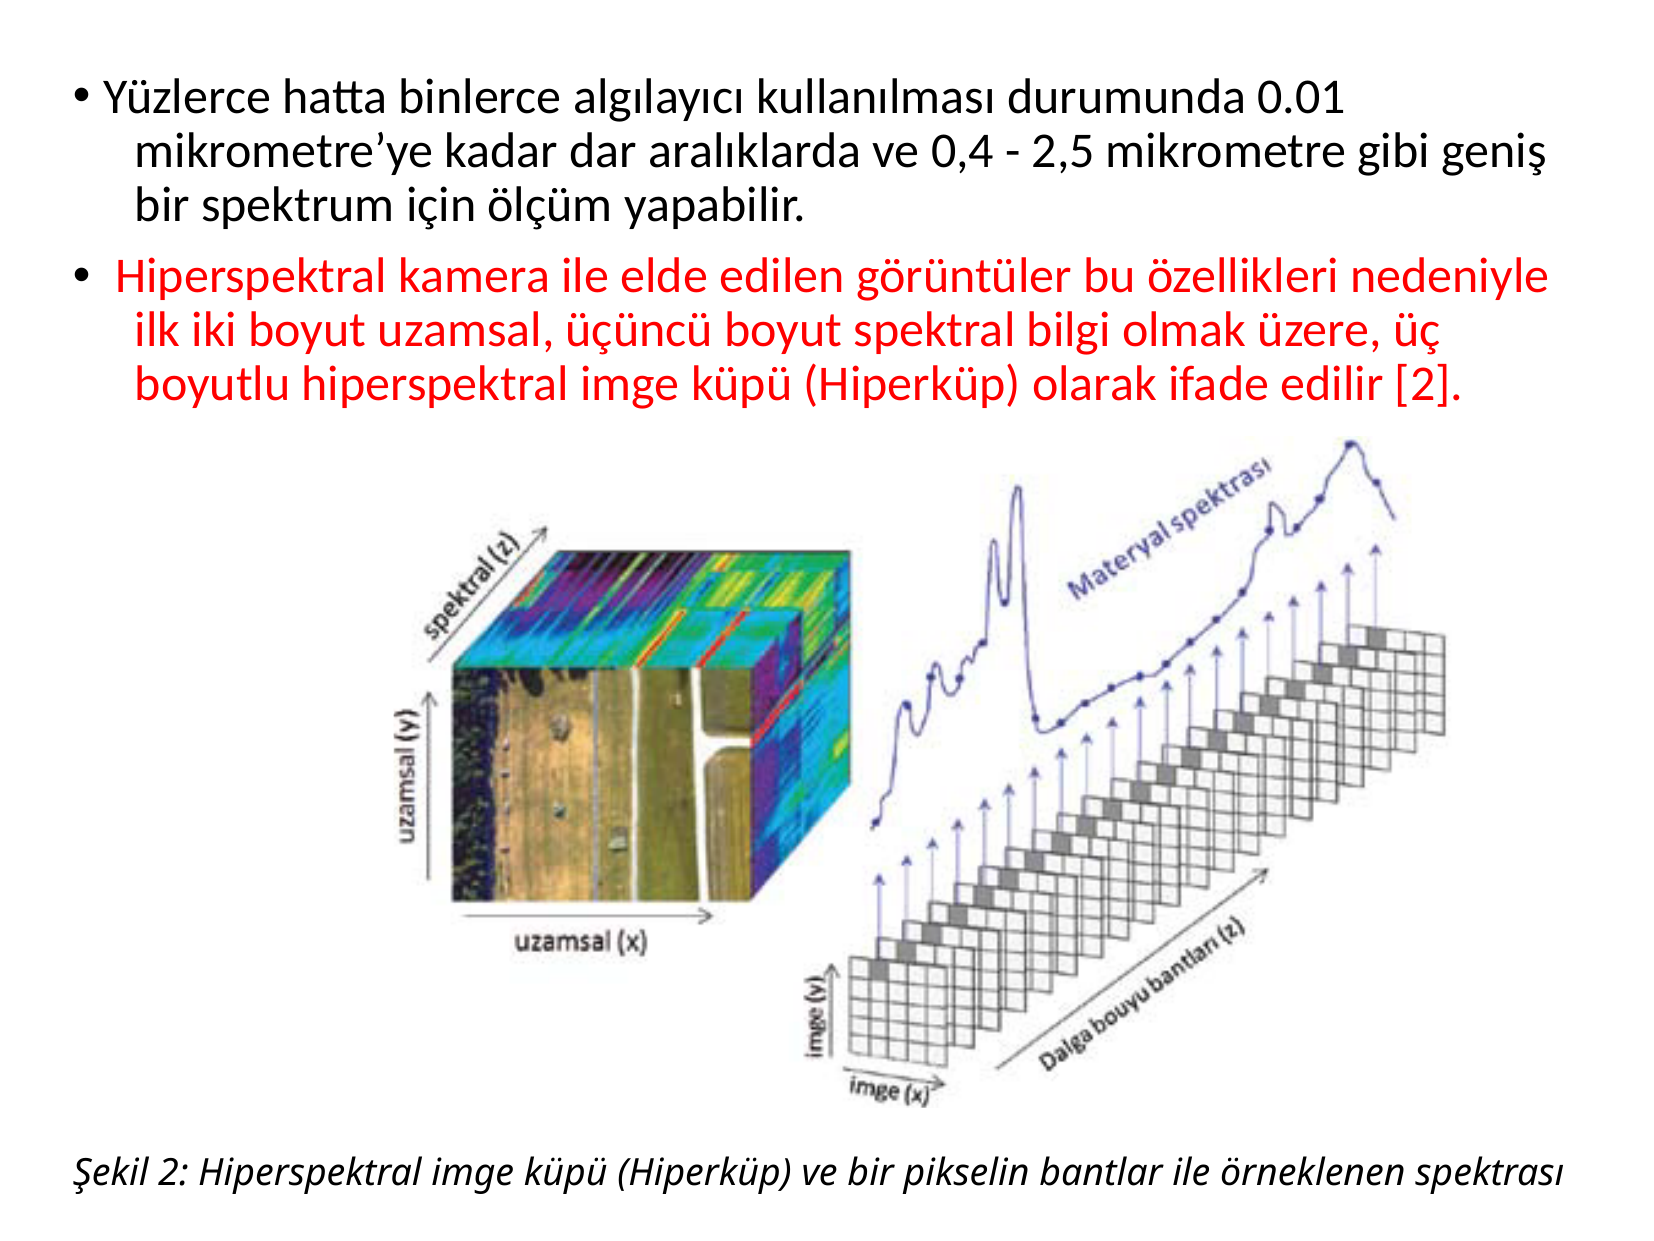

# Yüzlerce hatta binlerce algılayıcı kullanılması durumunda 0.01 mikrometre’ye kadar dar aralıklarda ve 0,4 - 2,5 mikrometre gibi geniş bir spektrum için ölçüm yapabilir.
 Hiperspektral kamera ile elde edilen görüntüler bu özellikleri nedeniyle ilk iki boyut uzamsal, üçüncü boyut spektral bilgi olmak üzere, üç boyutlu hiperspektral imge küpü (Hiperküp) olarak ifade edilir [2].
Şekil 2: Hiperspektral imge küpü (Hiperküp) ve bir pikselin bantlar ile örneklenen spektrası